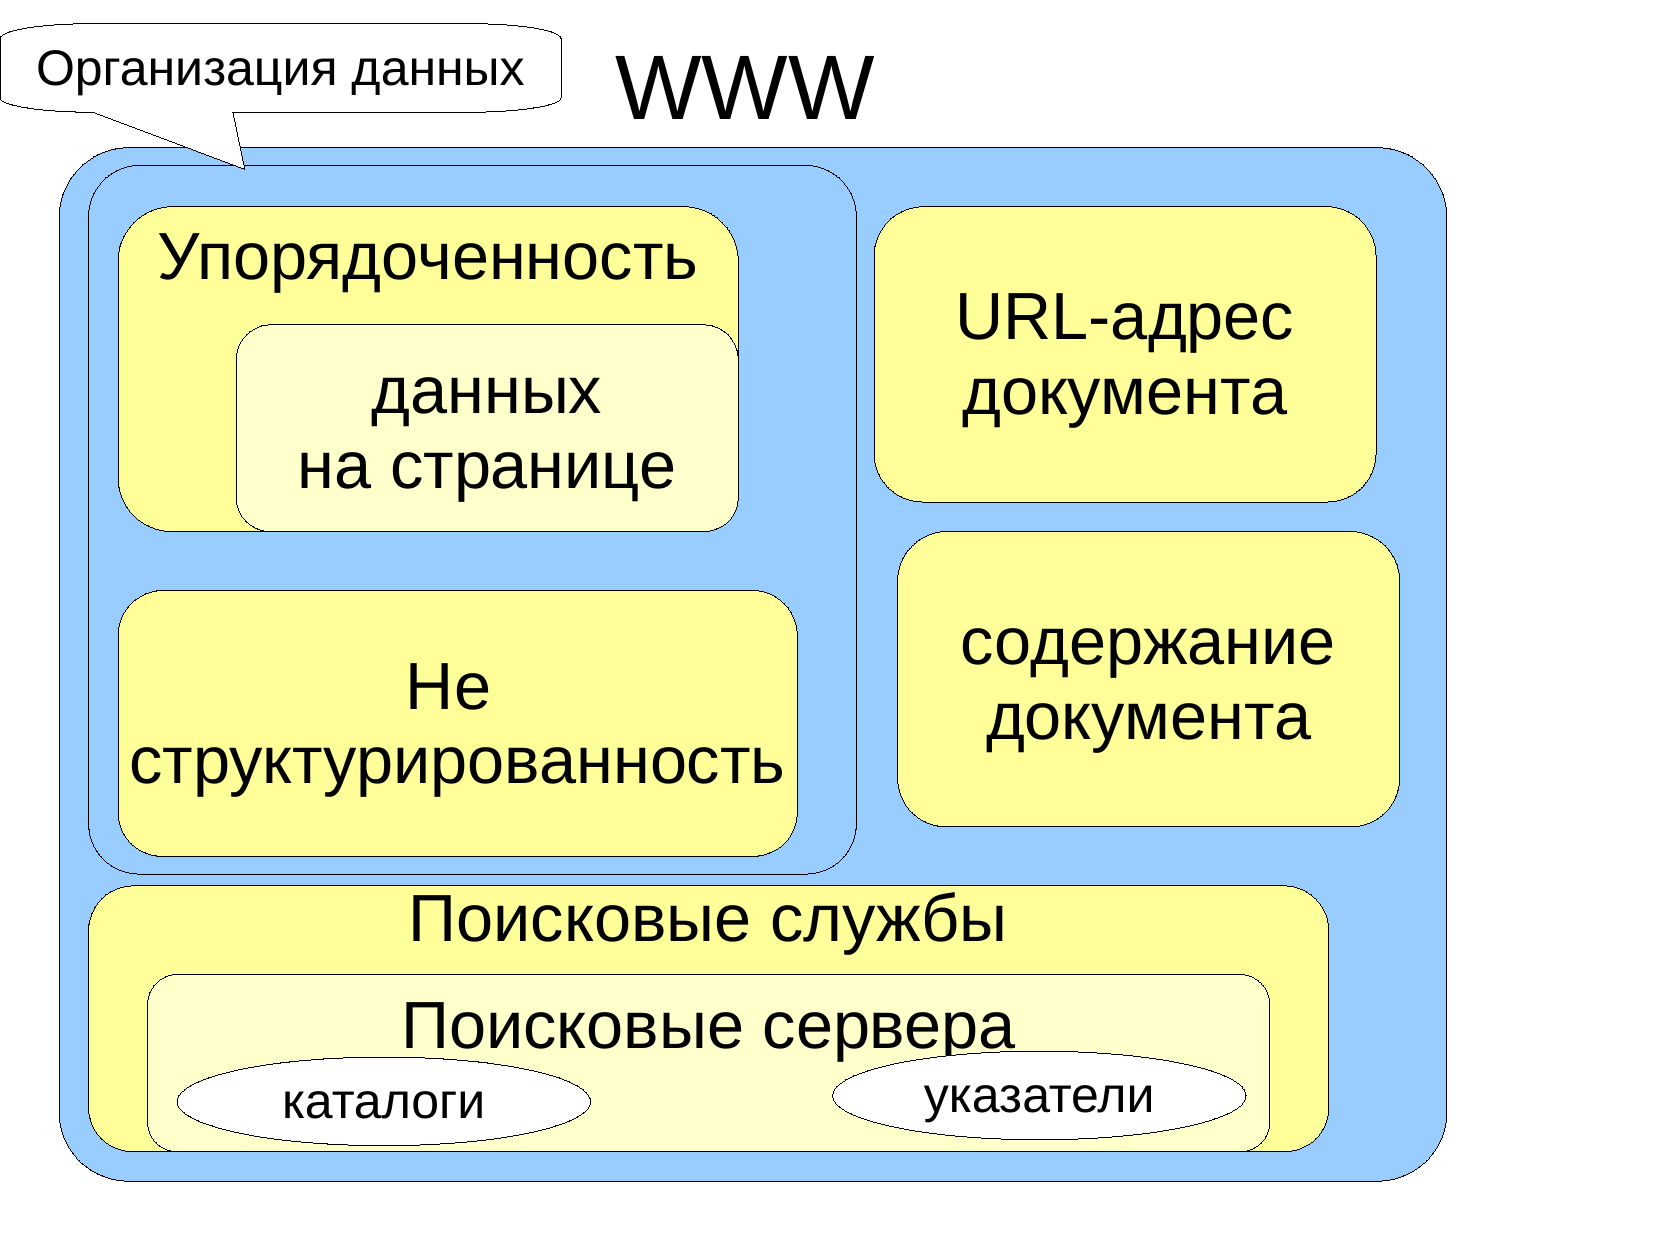

Организация данных
 WWW
Упорядоченность
URL-адрес
документа
данных
на странице
содержание
документа
Не
структурированность
Поисковые службы
Поисковые сервера
указатели
каталоги